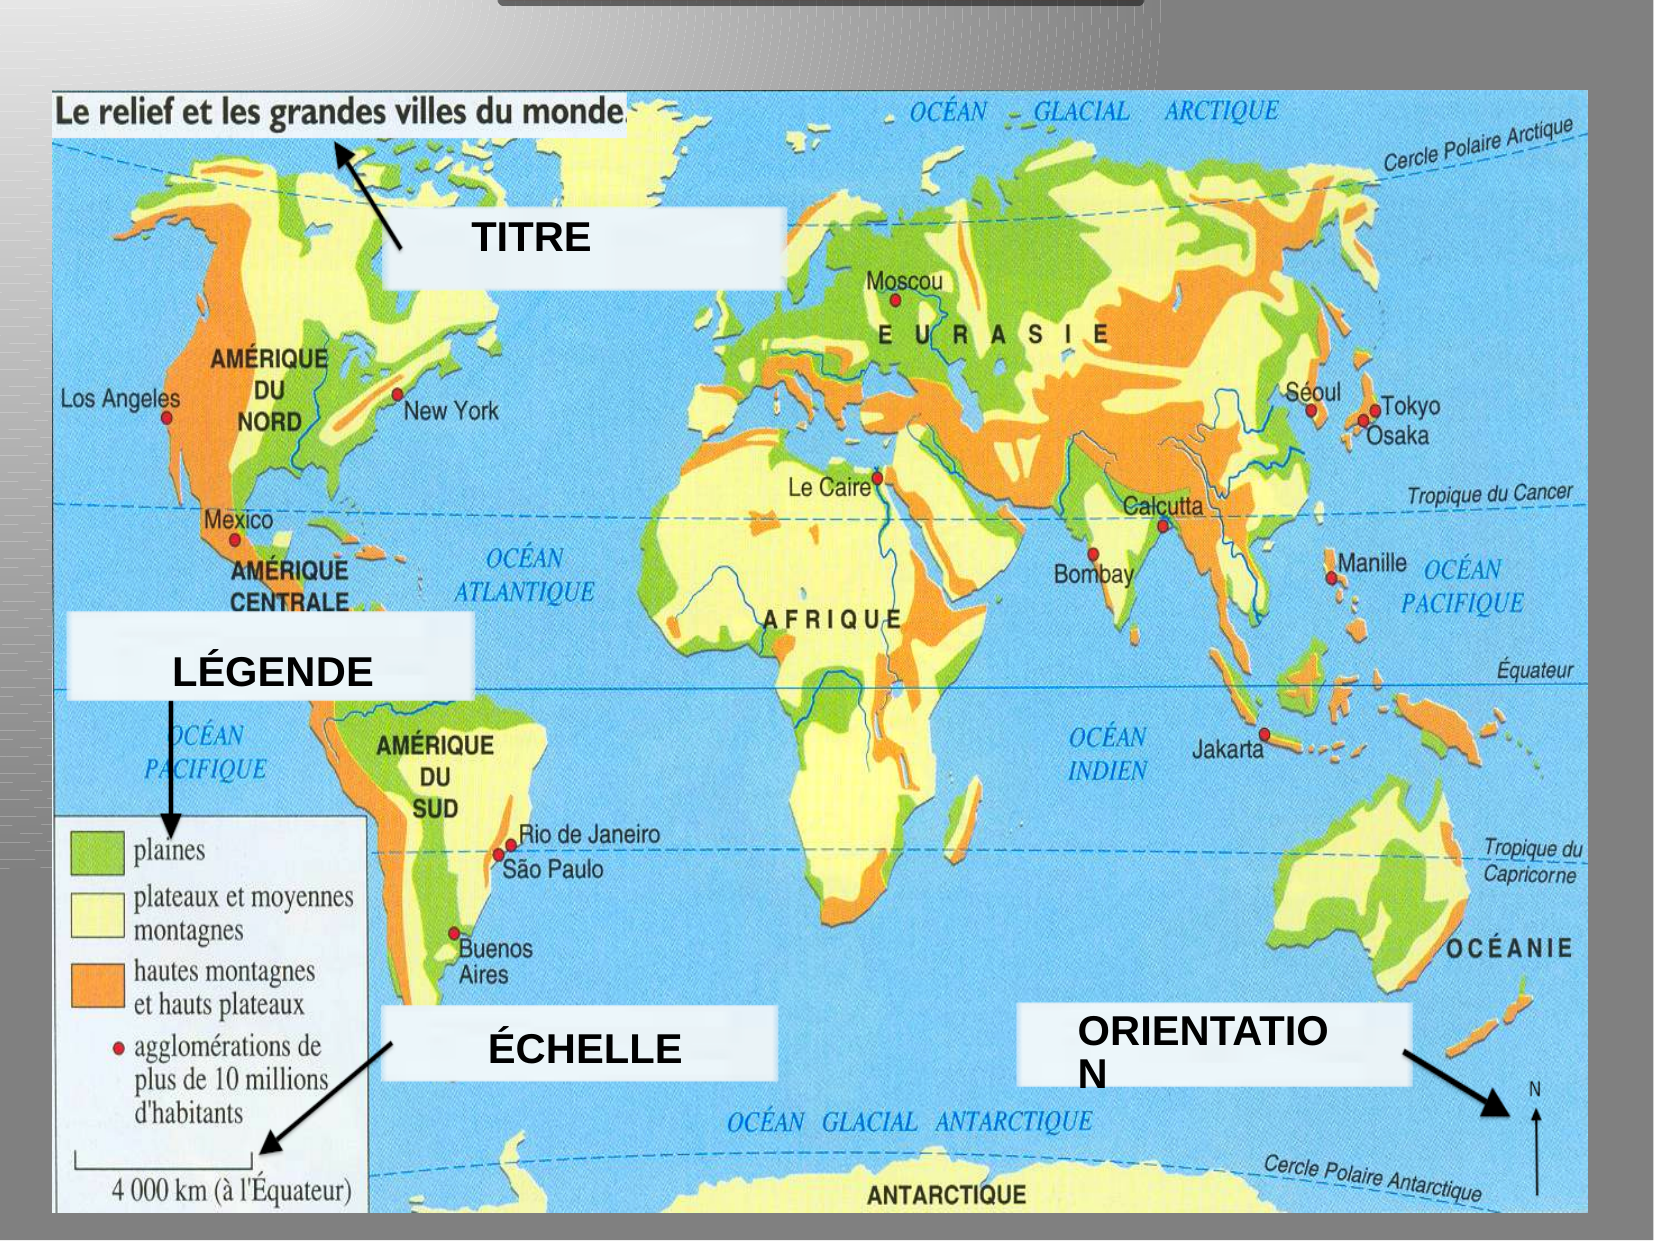

COLLER LA FICHE n° 1.b
TITRE
LÉGENDE
ÉCHELLE
ORIENTATION